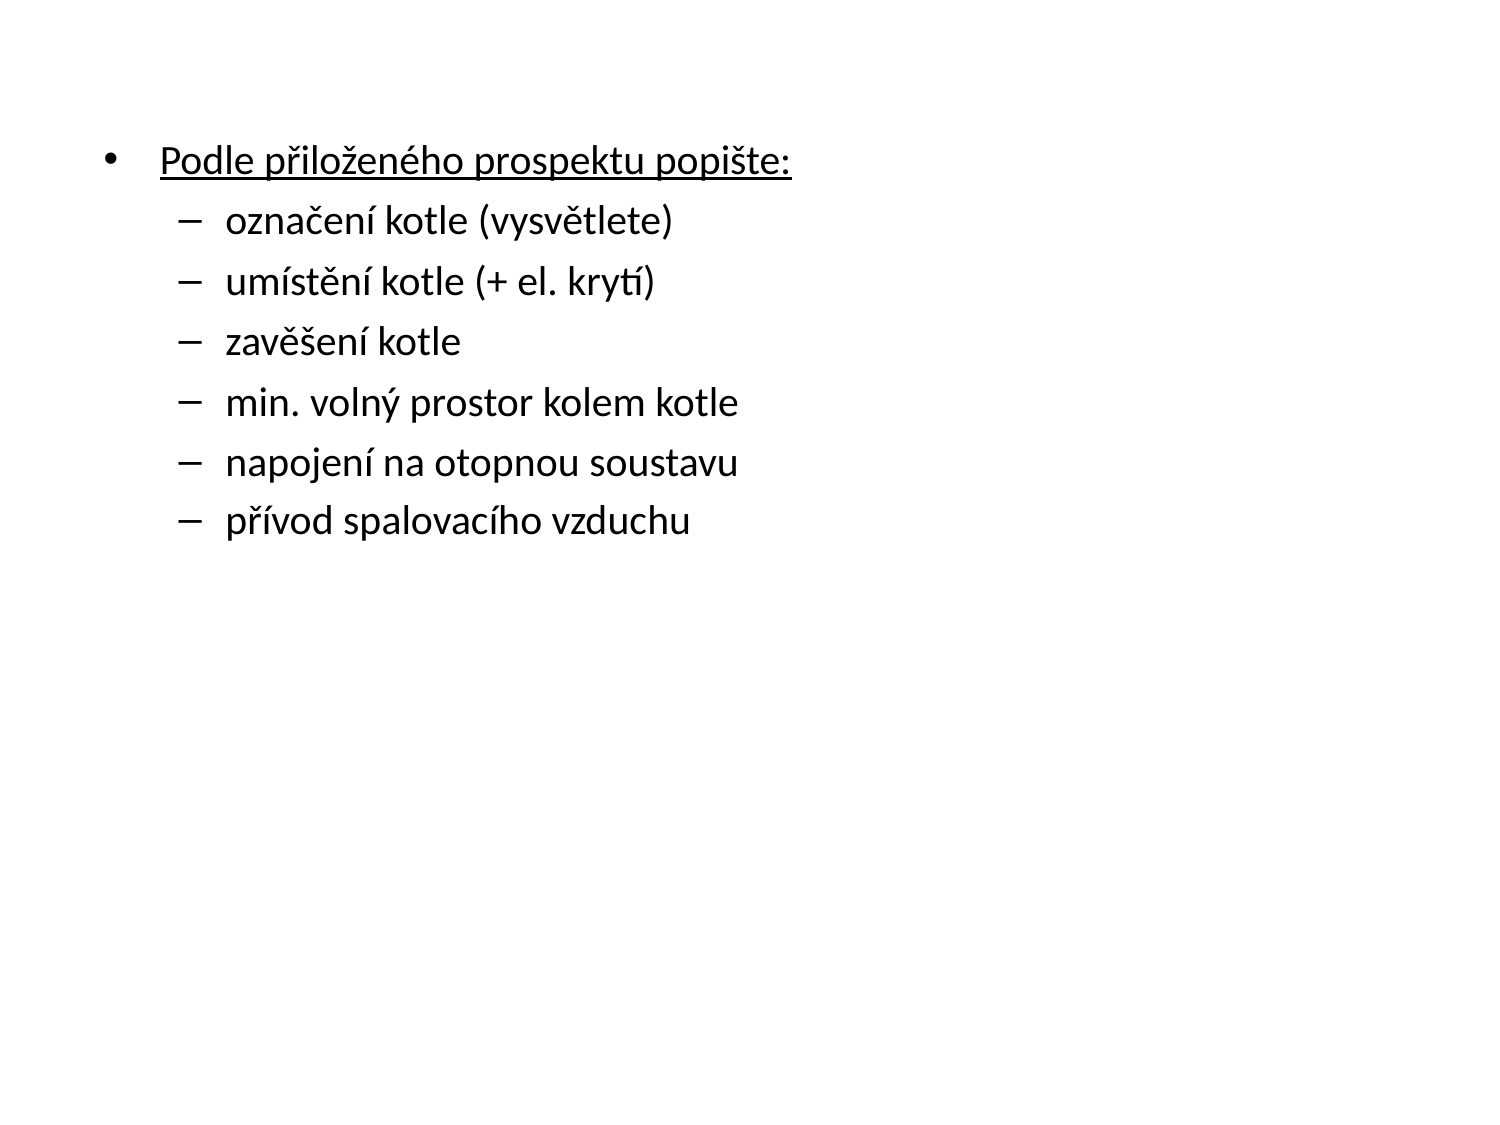

# Podle přiloženého prospektu popište:
označení kotle (vysvětlete)
umístění kotle (+ el. krytí)
zavěšení kotle
min. volný prostor kolem kotle
napojení na otopnou soustavu
přívod spalovacího vzduchu